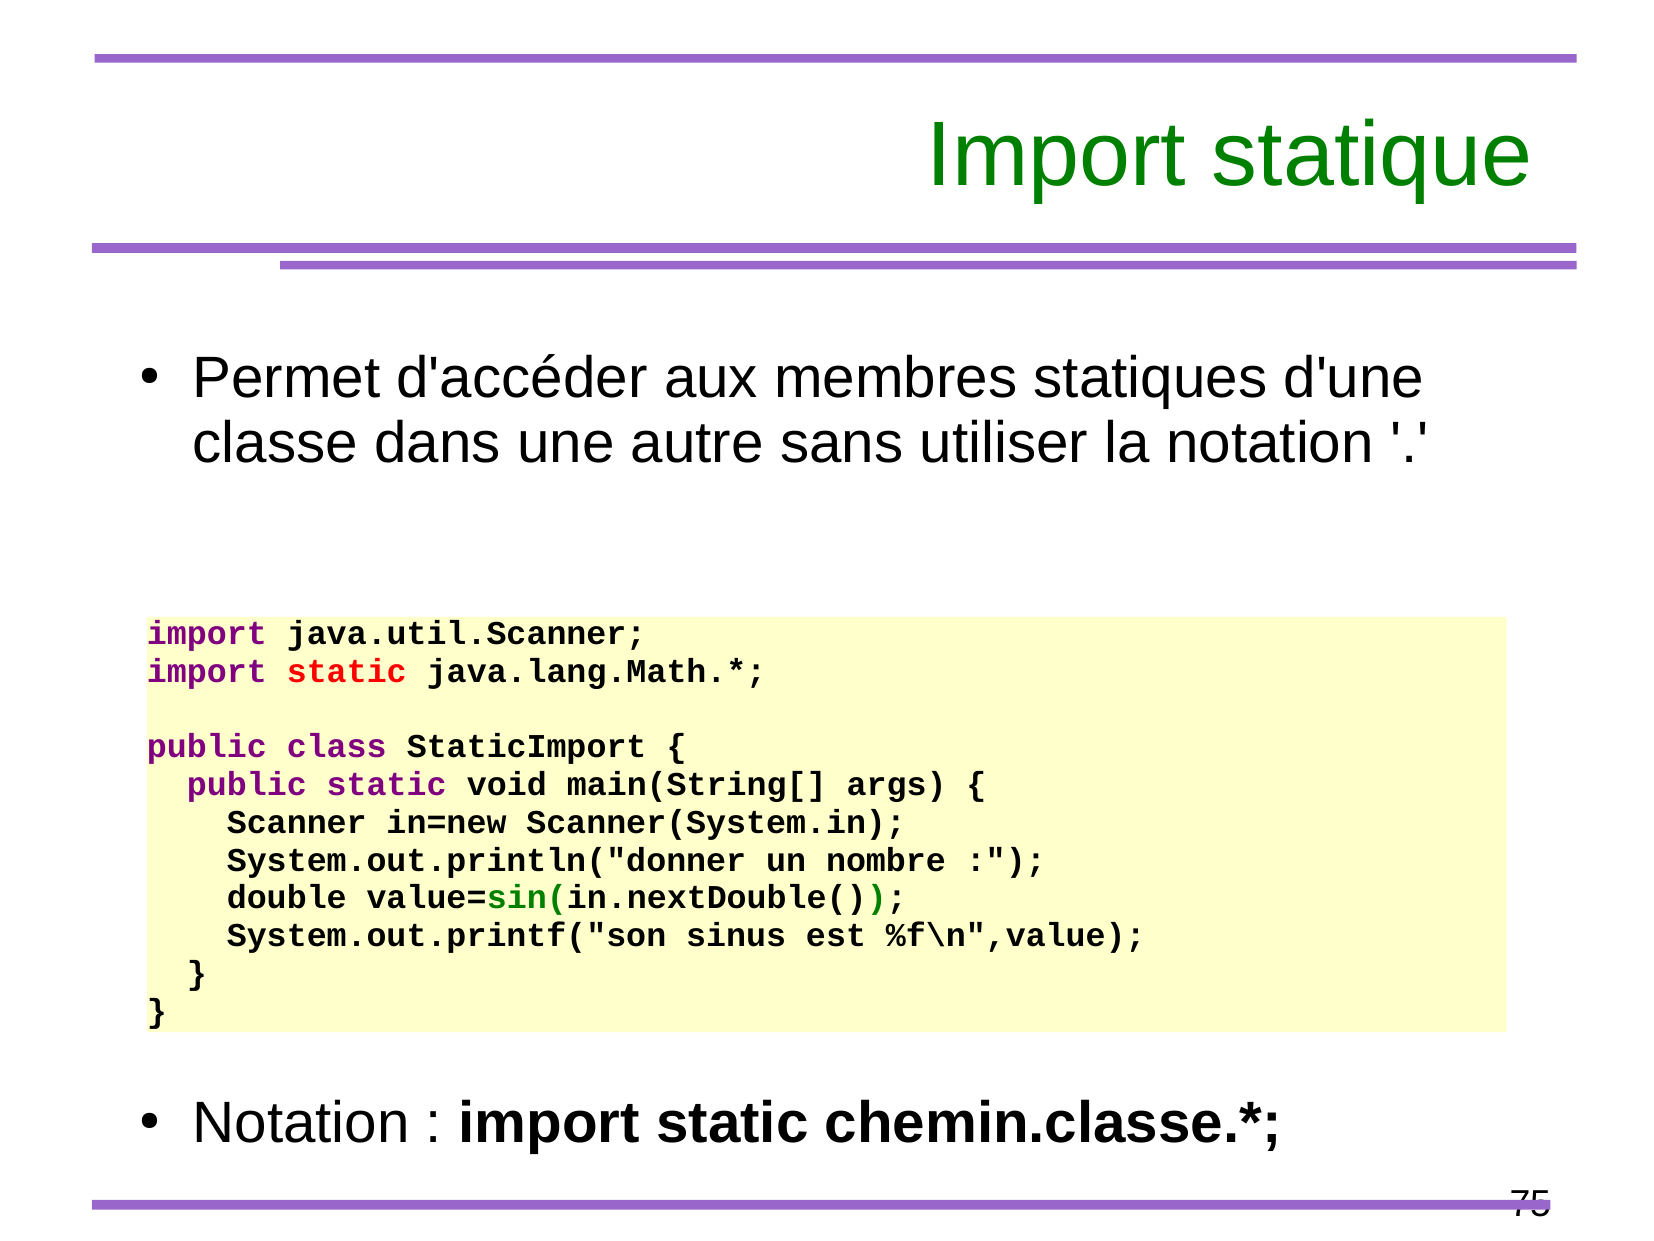

# Import statique
Permet d'accéder aux membres statiques d'une classe dans une autre sans utiliser la notation '.'
Notation : import static chemin.classe.*;
import java.util.Scanner;
import static java.lang.Math.*;
public class StaticImport {
 public static void main(String[] args) {
 Scanner in=new Scanner(System.in);
 System.out.println("donner un nombre :");
 double value=sin(in.nextDouble());
 System.out.printf("son sinus est %f\n",value);
 }
}